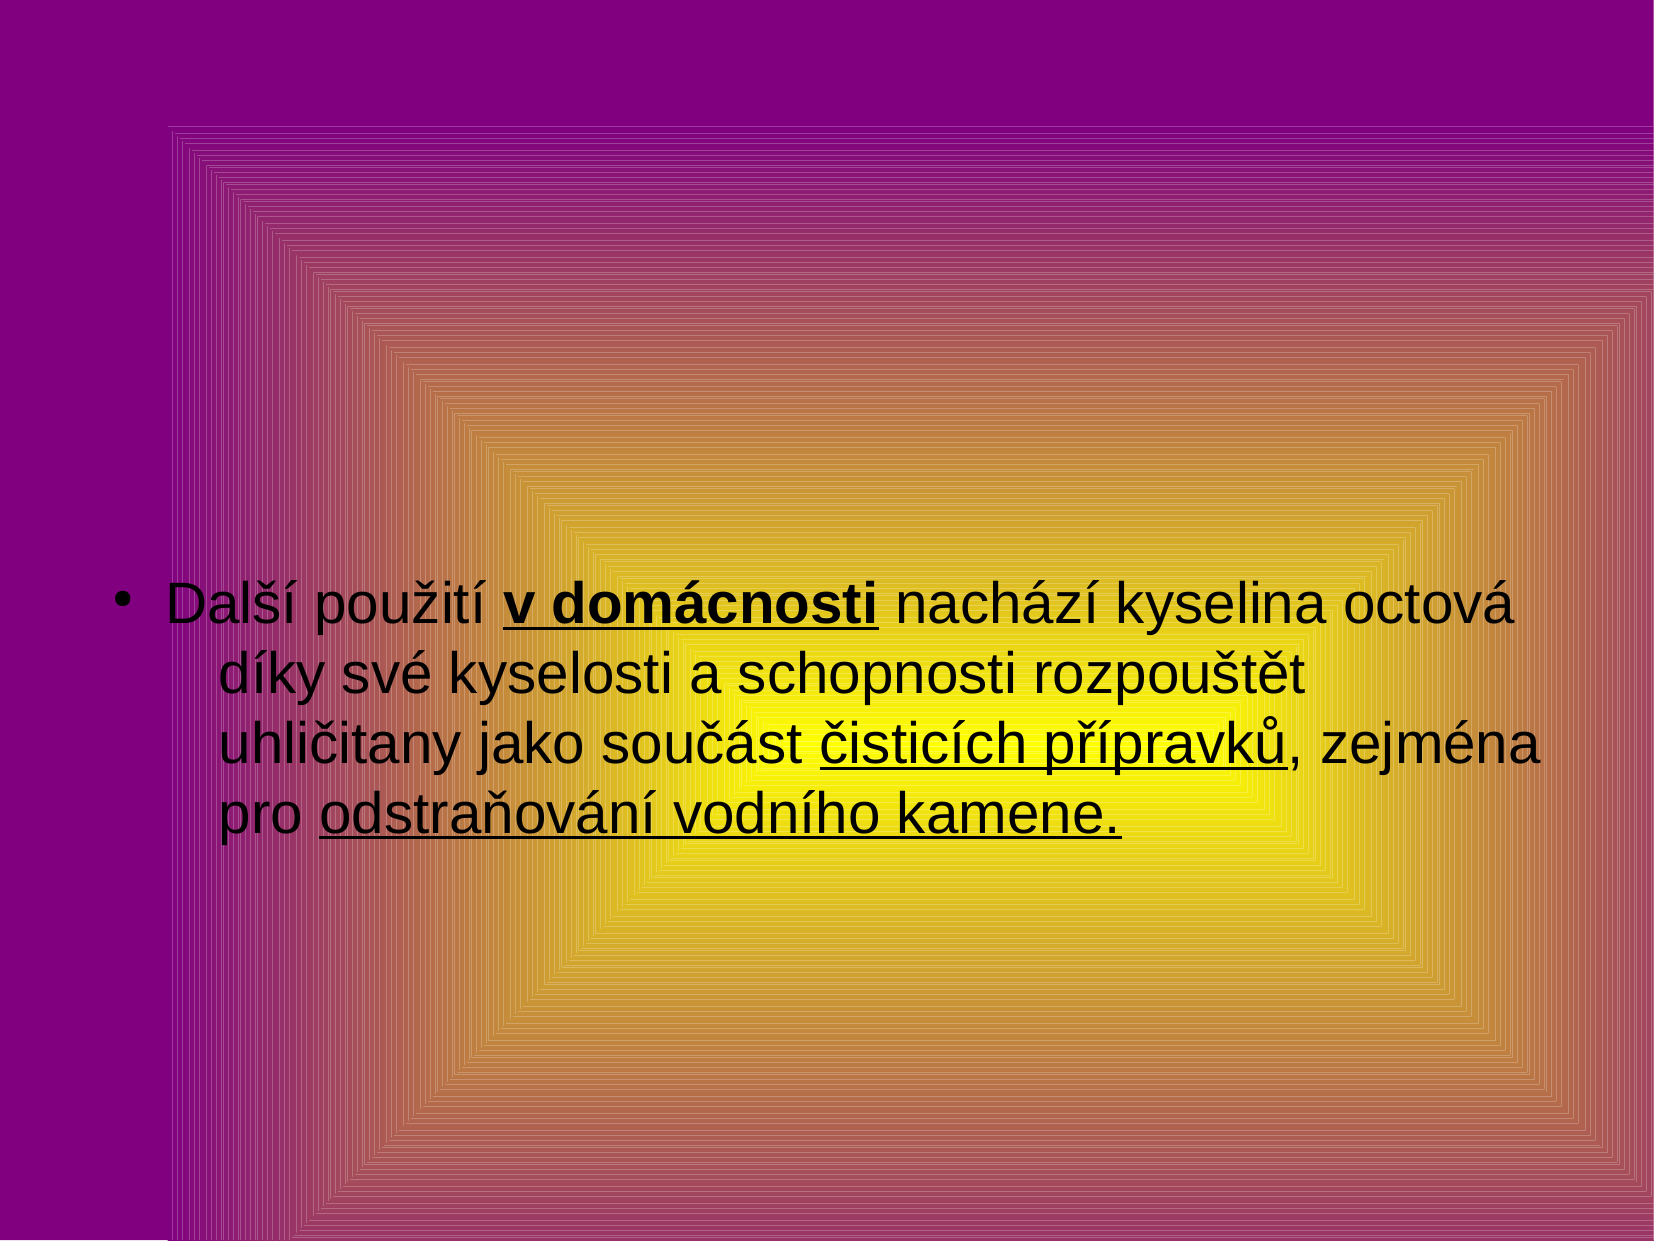

# Další použití v domácnosti nachází kyselina octová díky své kyselosti a schopnosti rozpouštět uhličitany jako součást čisticích přípravků, zejména pro odstraňování vodního kamene.